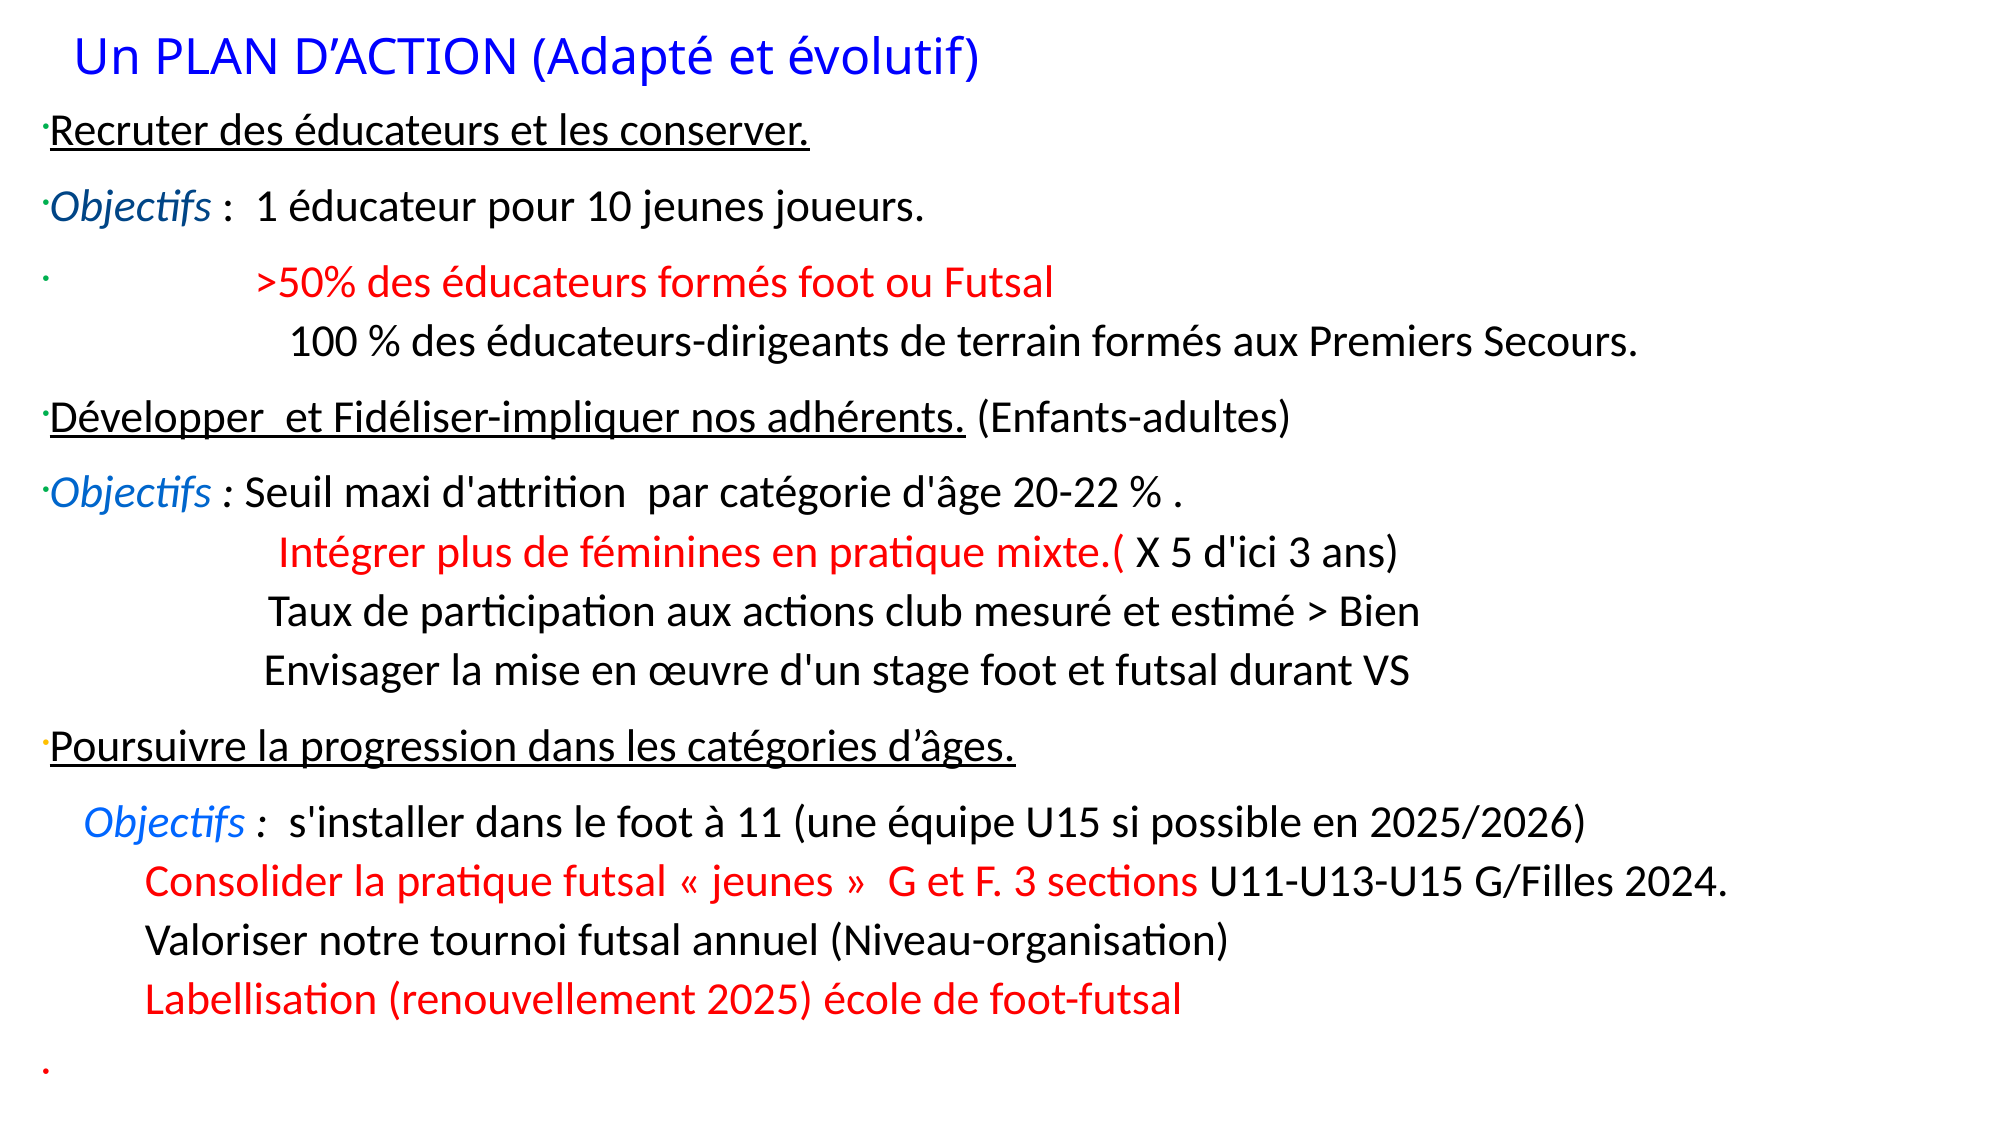

# Un PLAN D’ACTION (Adapté et évolutif)
Recruter des éducateurs et les conserver.
Objectifs : 1 éducateur pour 10 jeunes joueurs.
 >50% des éducateurs formés foot ou Futsal
 100 % des éducateurs-dirigeants de terrain formés aux Premiers Secours.
Développer et Fidéliser-impliquer nos adhérents. (Enfants-adultes)
Objectifs : Seuil maxi d'attrition par catégorie d'âge 20-22 % .
 Intégrer plus de féminines en pratique mixte.( X 5 d'ici 3 ans)
 Taux de participation aux actions club mesuré et estimé > Bien
	 		Envisager la mise en œuvre d'un stage foot et futsal durant VS
Poursuivre la progression dans les catégories d’âges.
 Objectifs : s'installer dans le foot à 11 (une équipe U15 si possible en 2025/2026)
 Consolider la pratique futsal « jeunes »  G et F. 3 sections U11-U13-U15 G/Filles 2024.
 Valoriser notre tournoi futsal annuel (Niveau-organisation)
 Labellisation (renouvellement 2025) école de foot-futsal